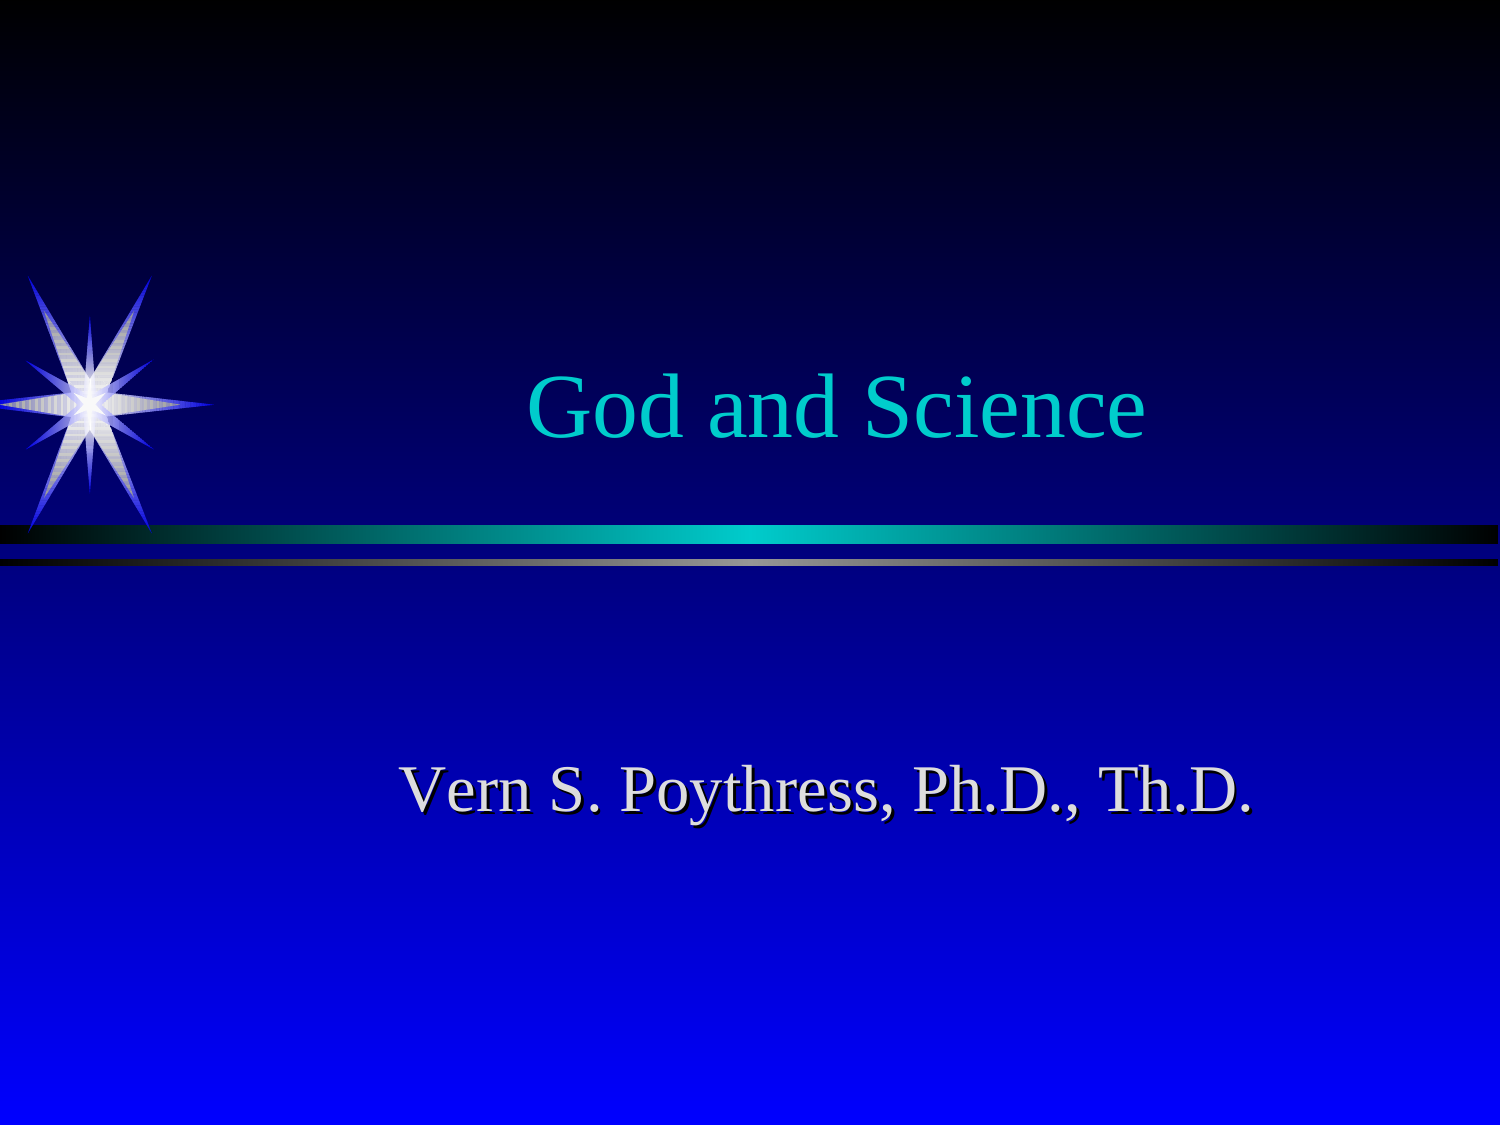

# God and Science
Vern S. Poythress, Ph.D., Th.D.